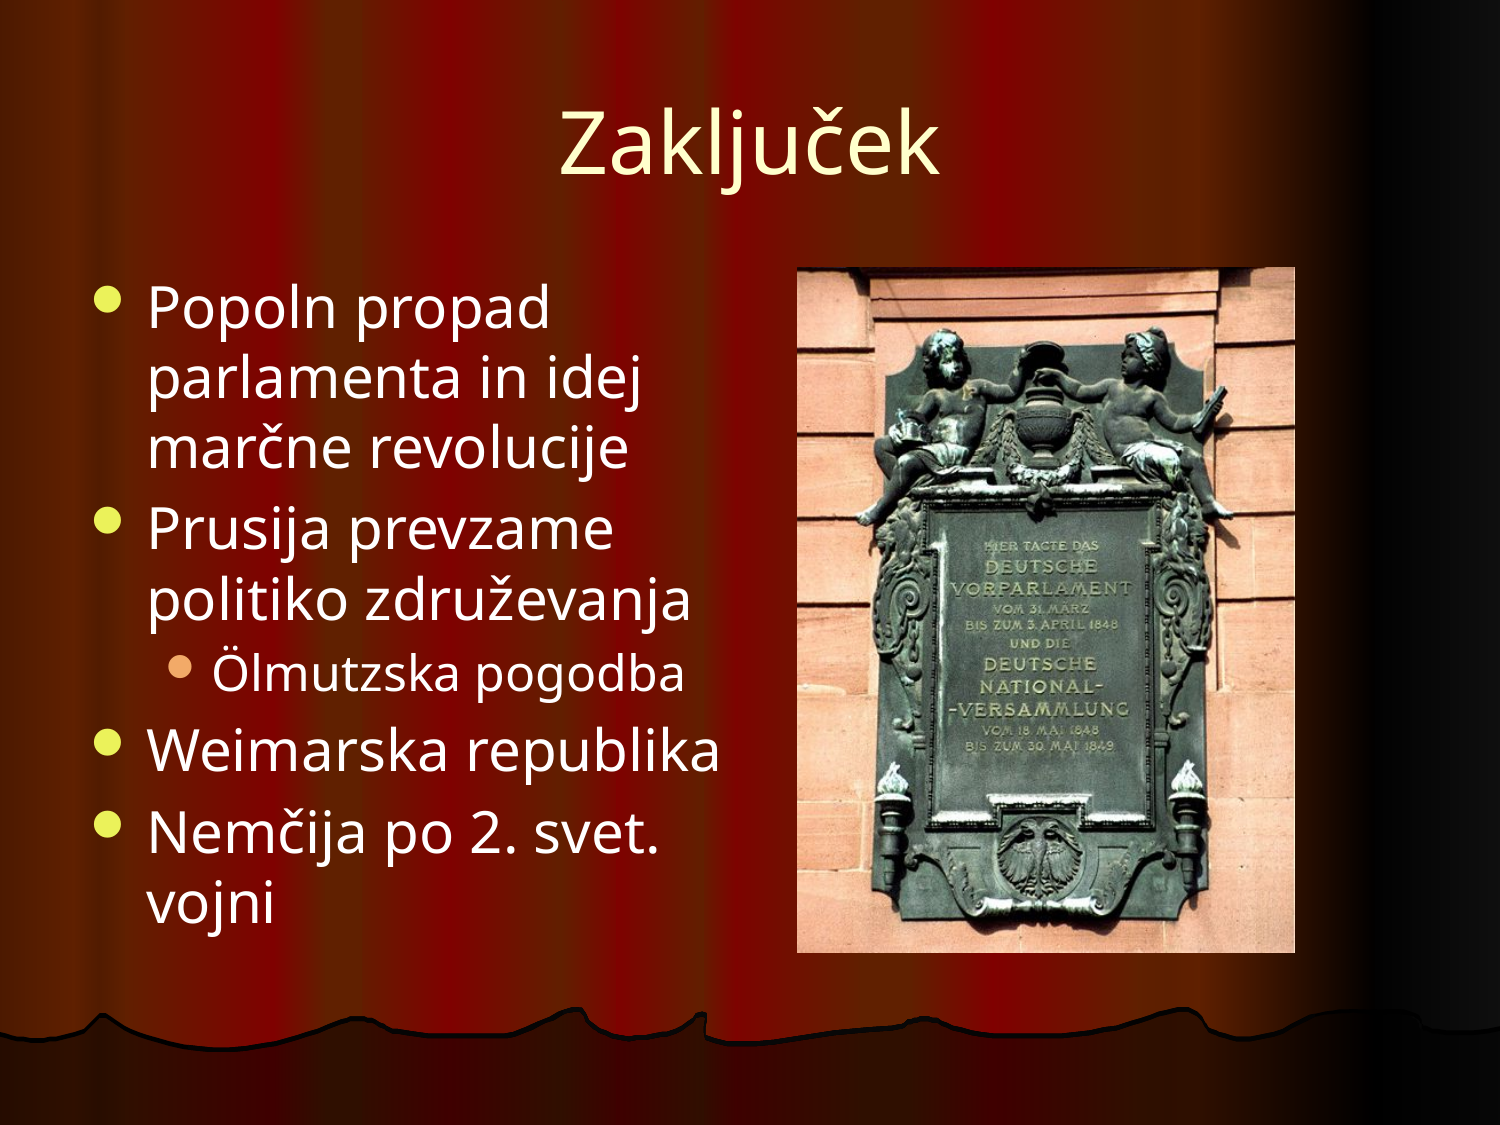

# Zaključek
Popoln propad parlamenta in idej marčne revolucije
Prusija prevzame politiko združevanja
Ölmutzska pogodba
Weimarska republika
Nemčija po 2. svet. vojni